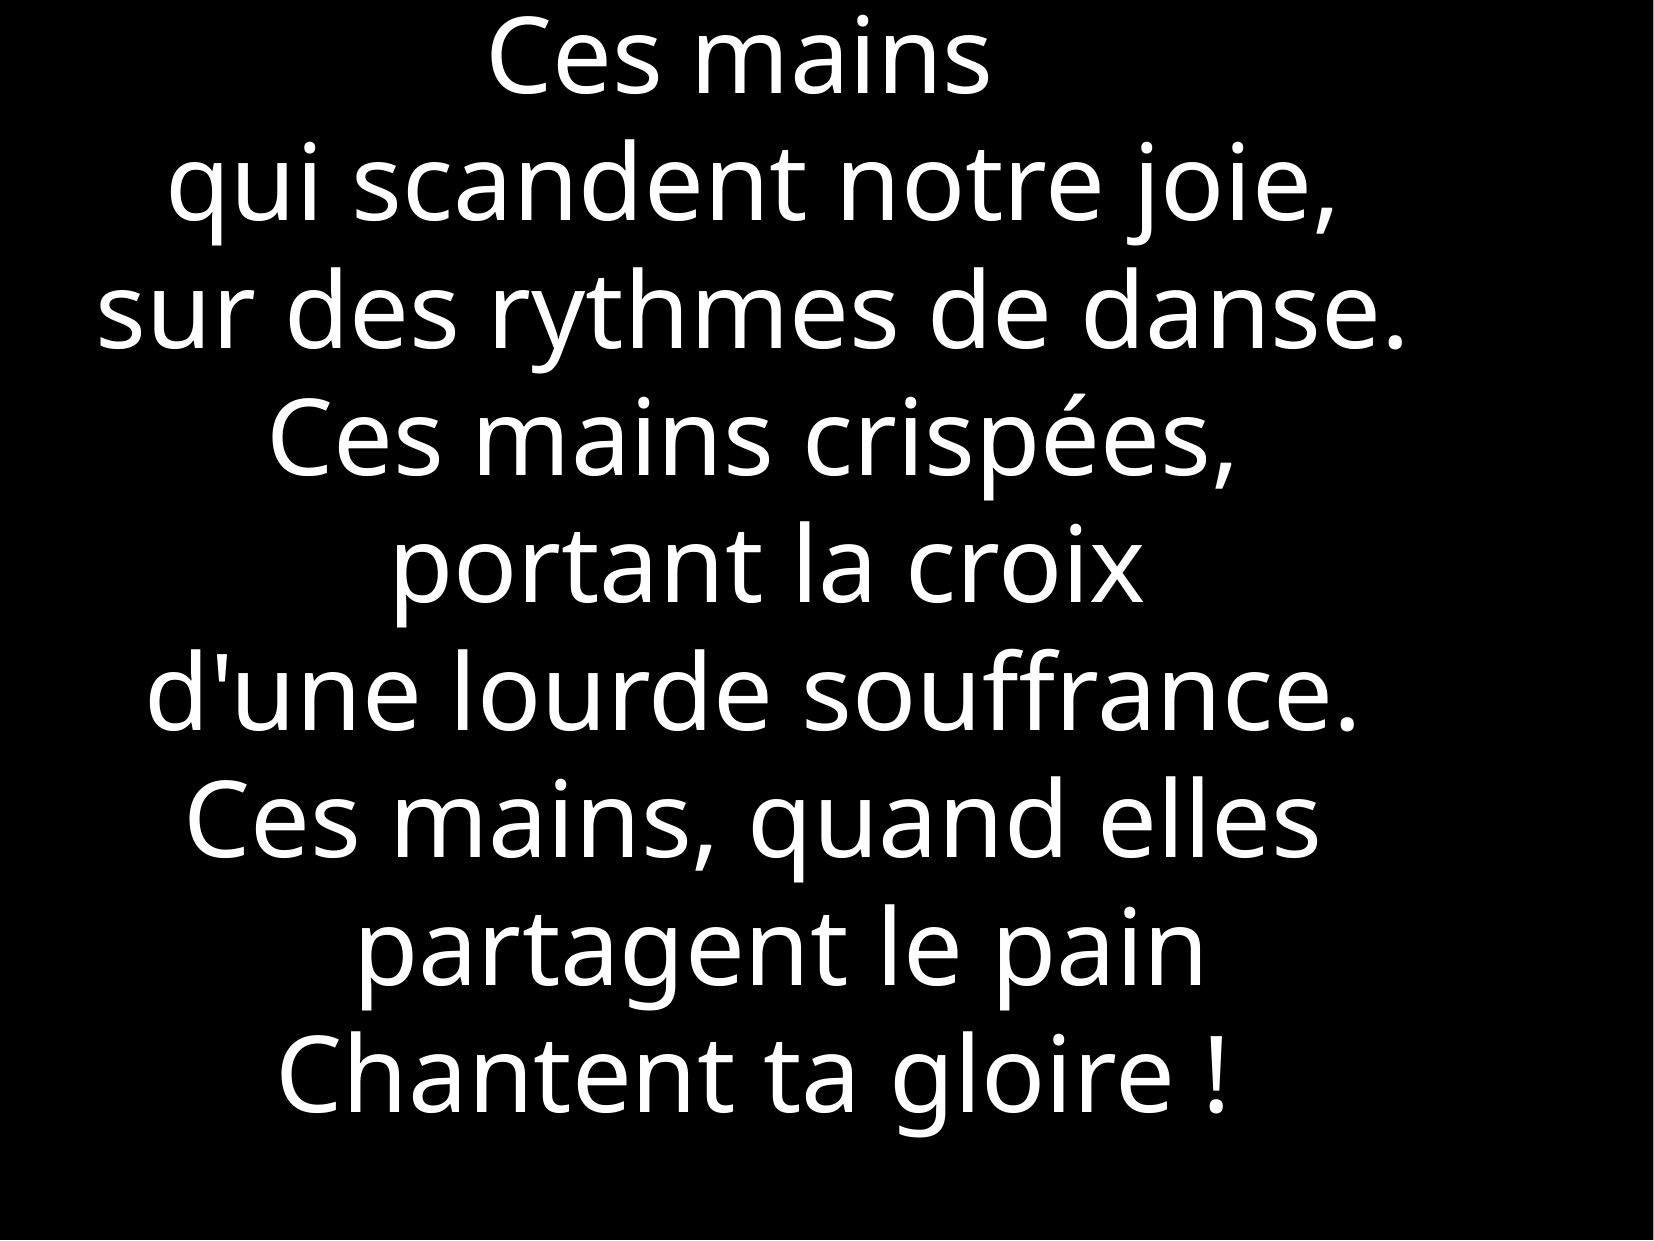

# Ces mains
qui scandent notre joie,
sur des rythmes de danse.
Ces mains crispées,
 portant la croix
d'une lourde souffrance.
Ces mains, quand elles partagent le pain
Chantent ta gloire !